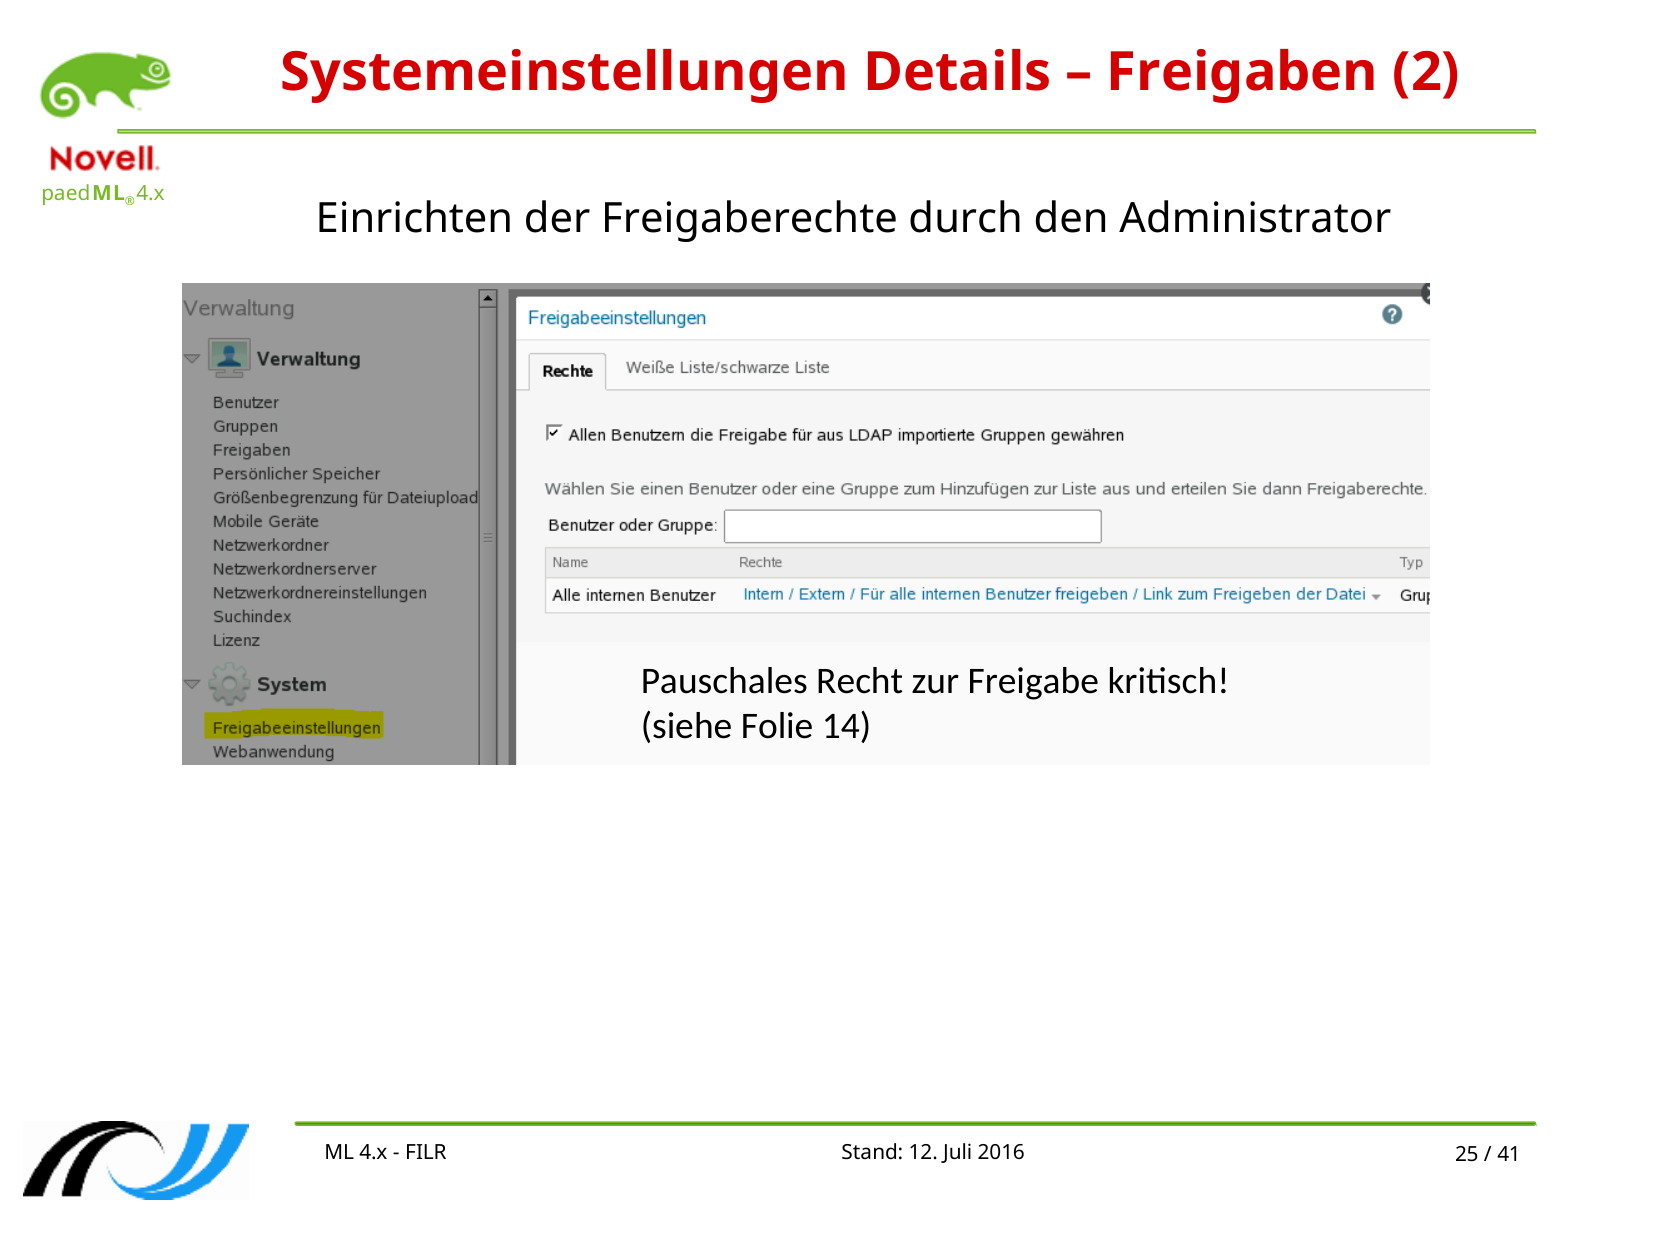

# Systemeinstellungen Details – Freigaben (2)
Einrichten der Freigaberechte durch den Administrator
Pauschales Recht zur Freigabe kritisch! (siehe Folie 14)
ML 4.x - FILR
12. Juli 2016
25